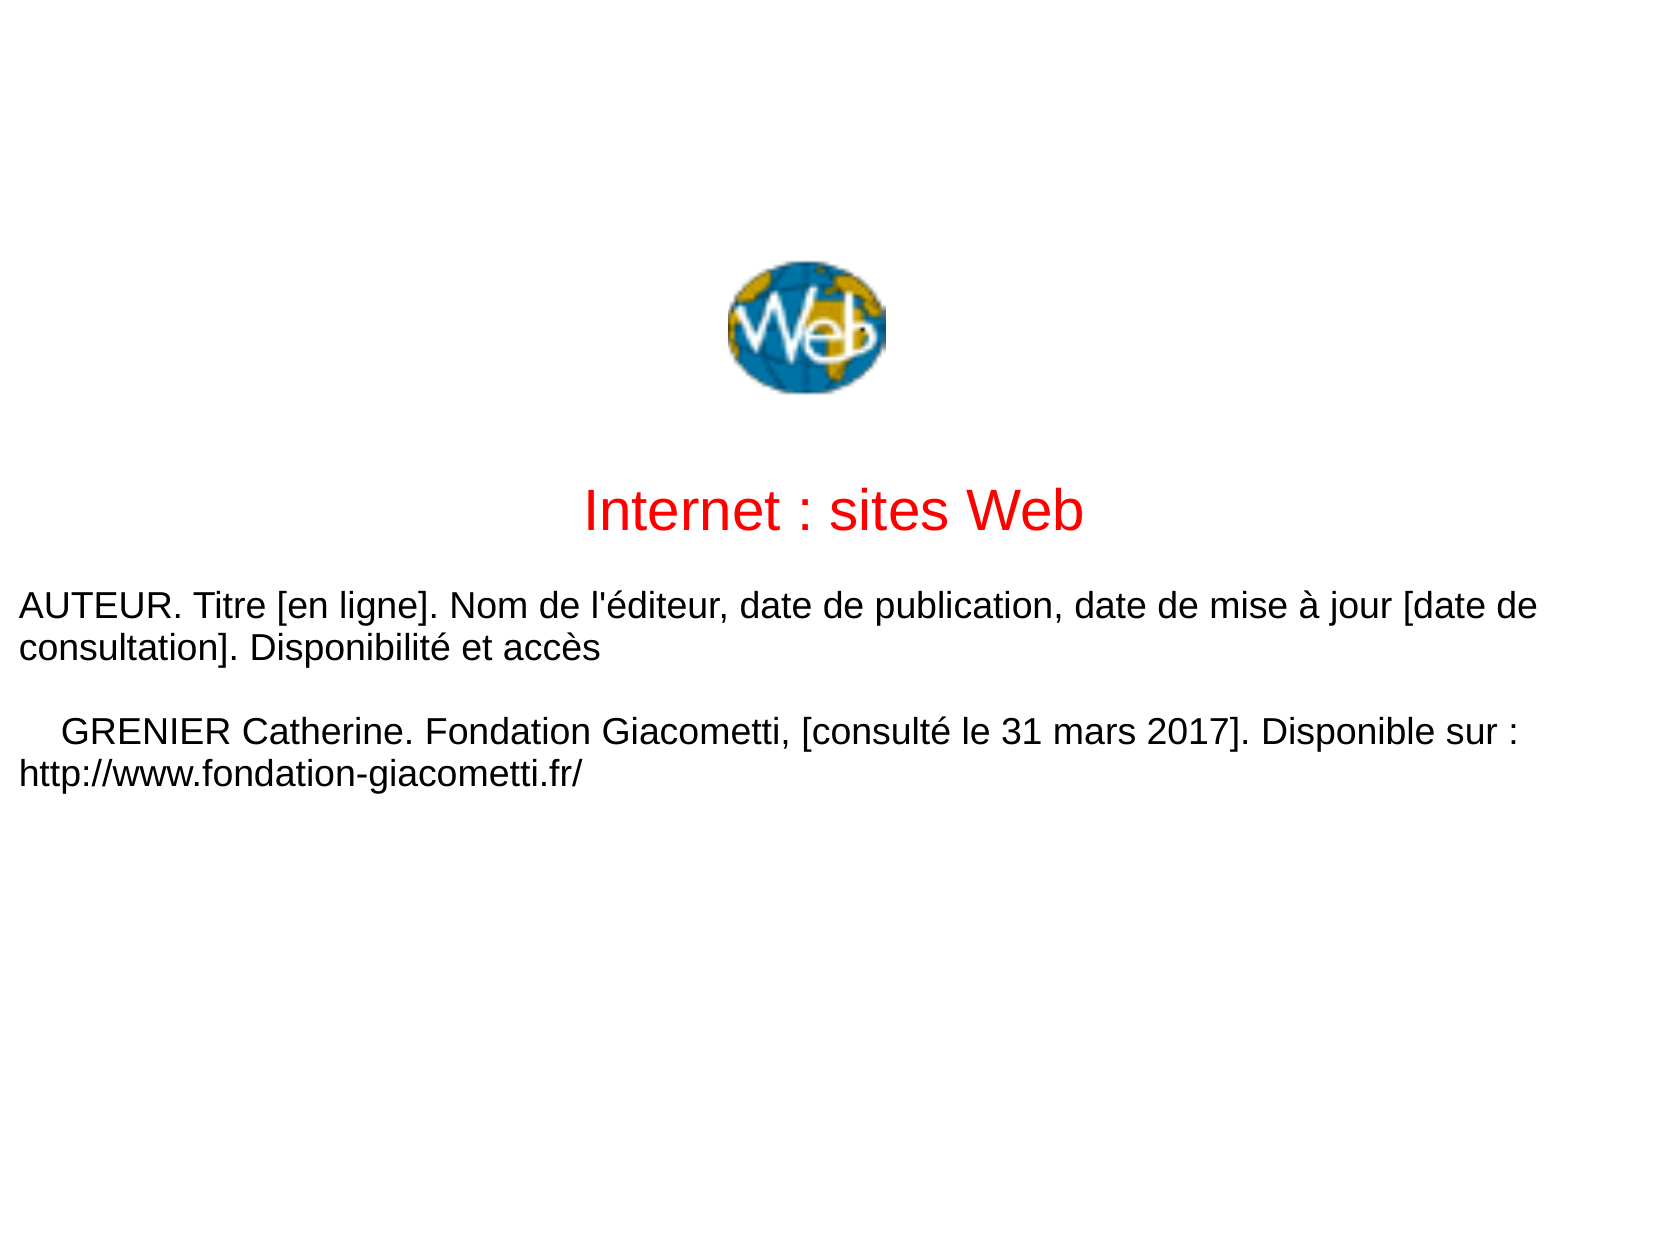

Internet : sites Web
AUTEUR. Titre [en ligne]. Nom de l'éditeur, date de publication, date de mise à jour [date de consultation]. Disponibilité et accès
 GRENIER Catherine. Fondation Giacometti, [consulté le 31 mars 2017]. Disponible sur : http://www.fondation-giacometti.fr/